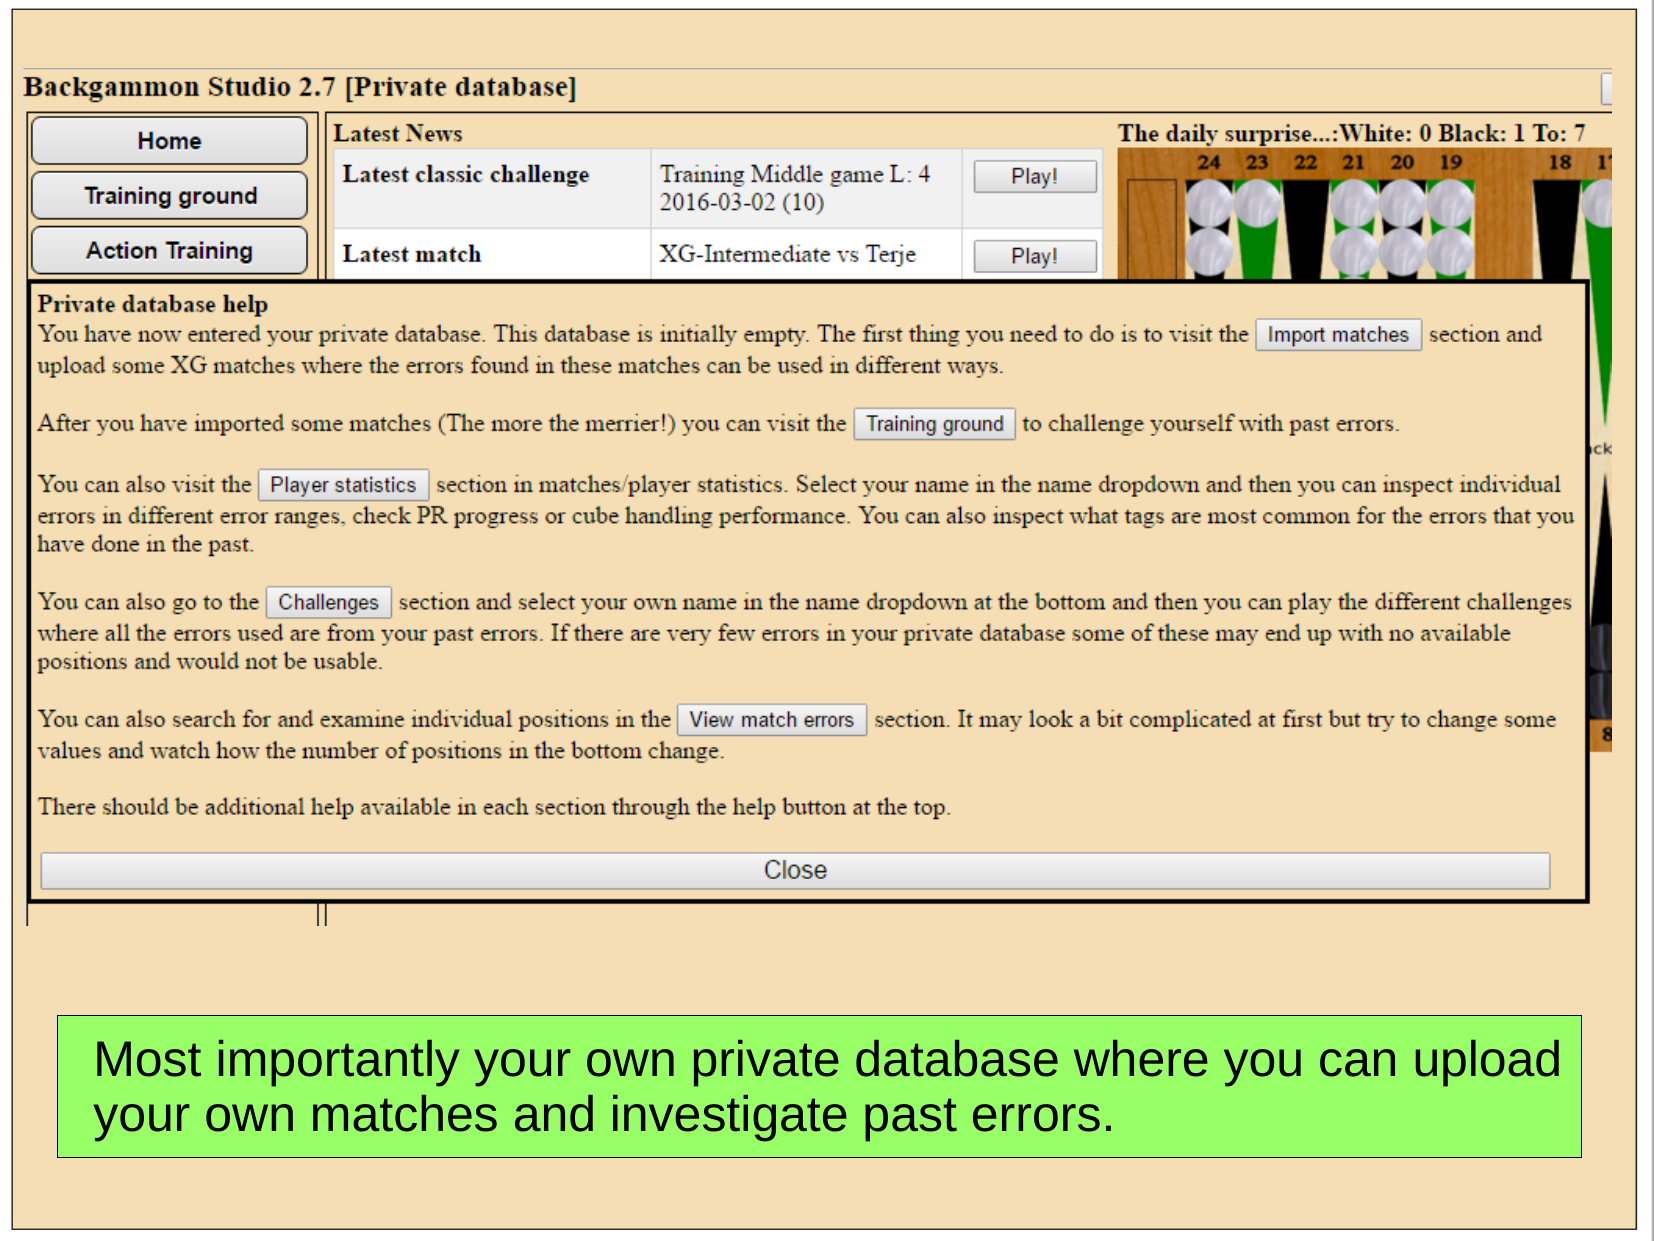

# Backgammon Studio
Most importantly your own private database where you can upload
your own matches and investigate past errors.